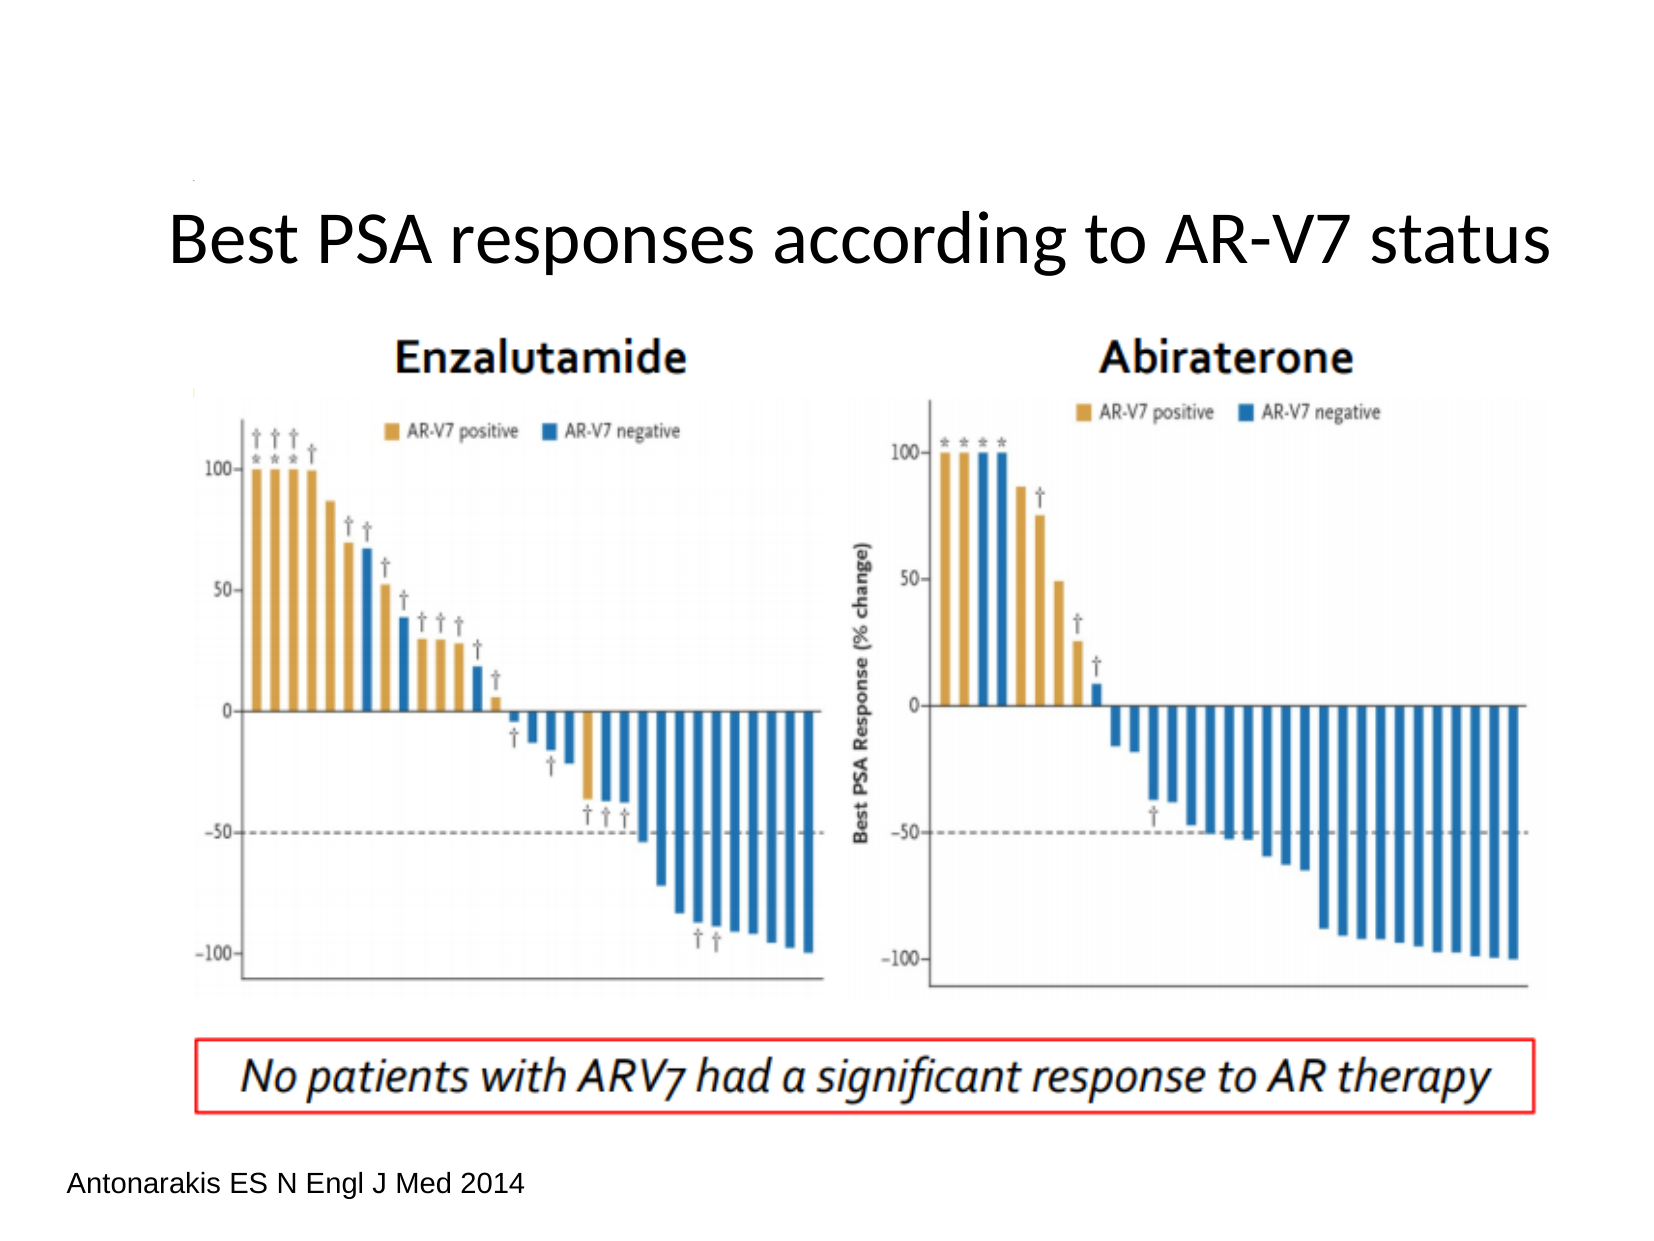

Best PSA responses according to AR-V7 status
Antonarakis ES N Engl J Med 2014